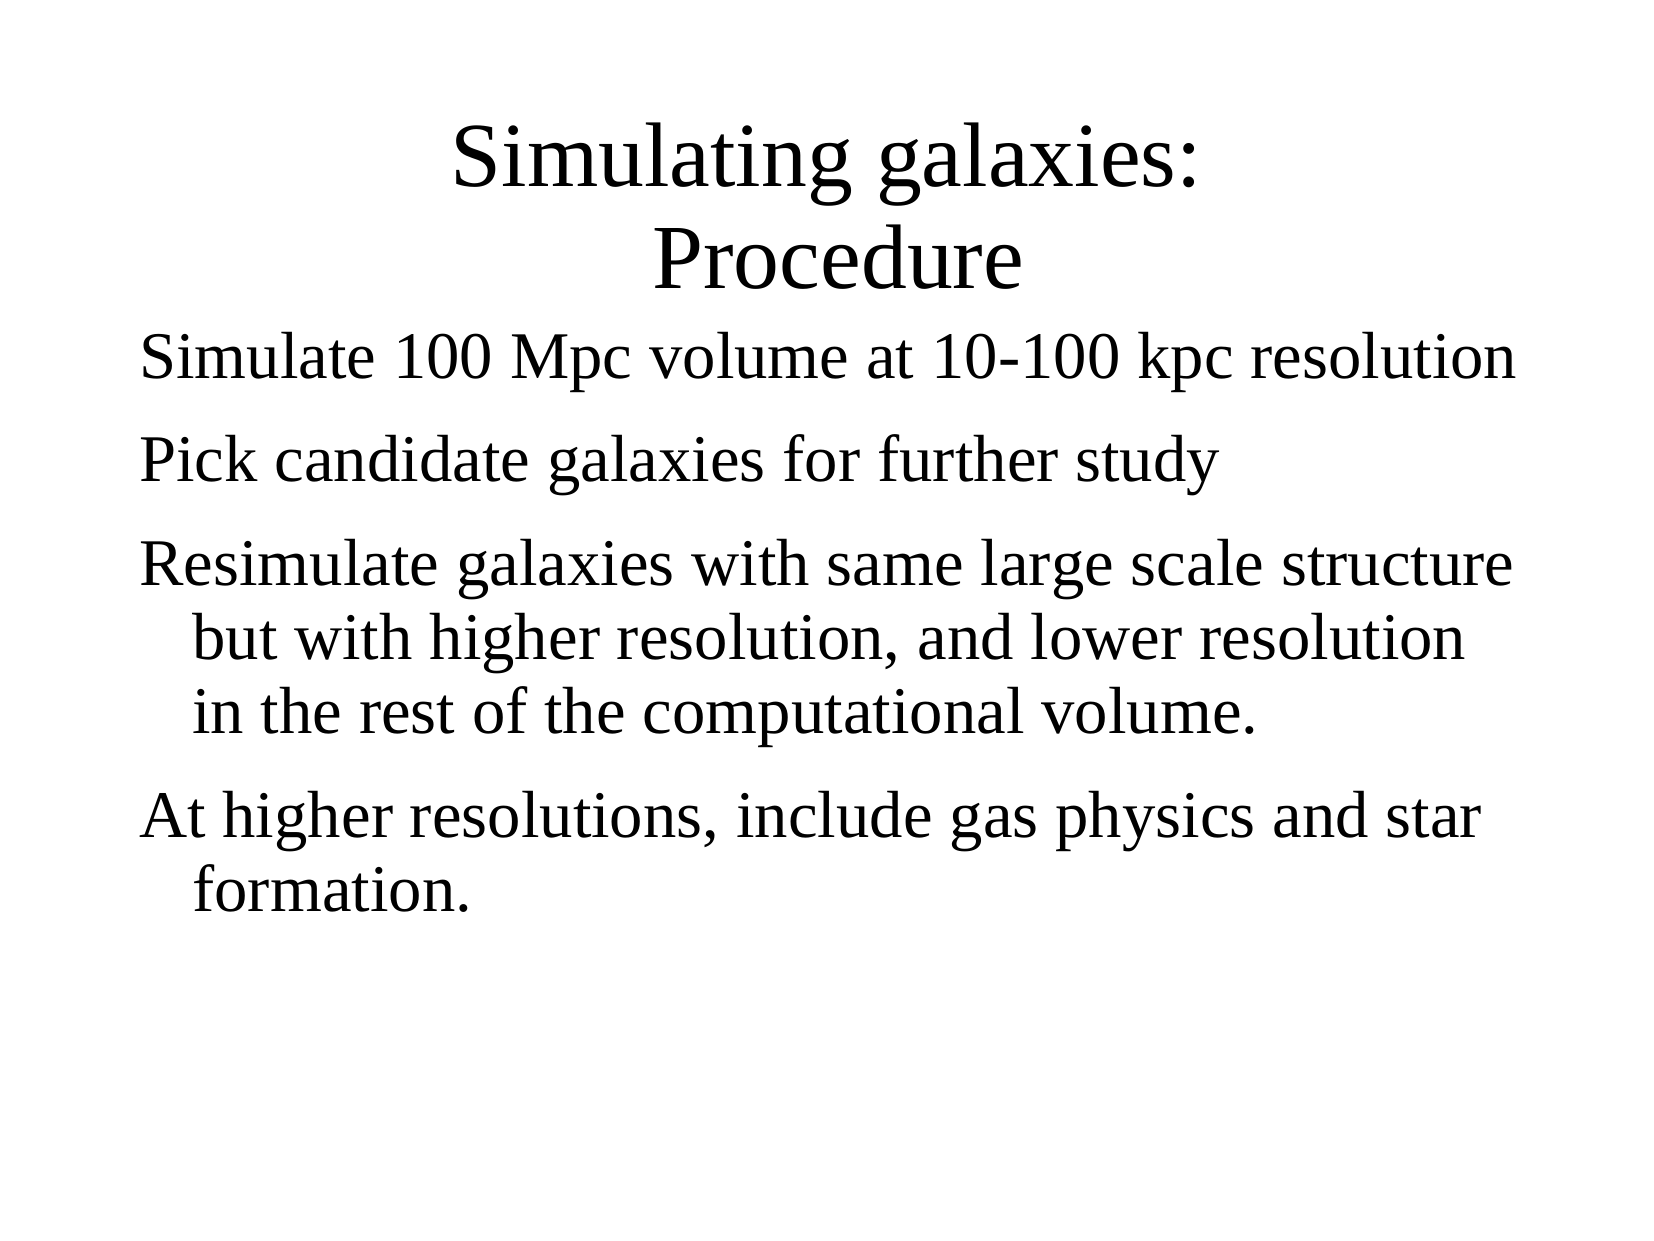

# Simulating galaxies: Procedure
Simulate 100 Mpc volume at 10-100 kpc resolution
Pick candidate galaxies for further study
Resimulate galaxies with same large scale structure but with higher resolution, and lower resolution in the rest of the computational volume.
At higher resolutions, include gas physics and star formation.